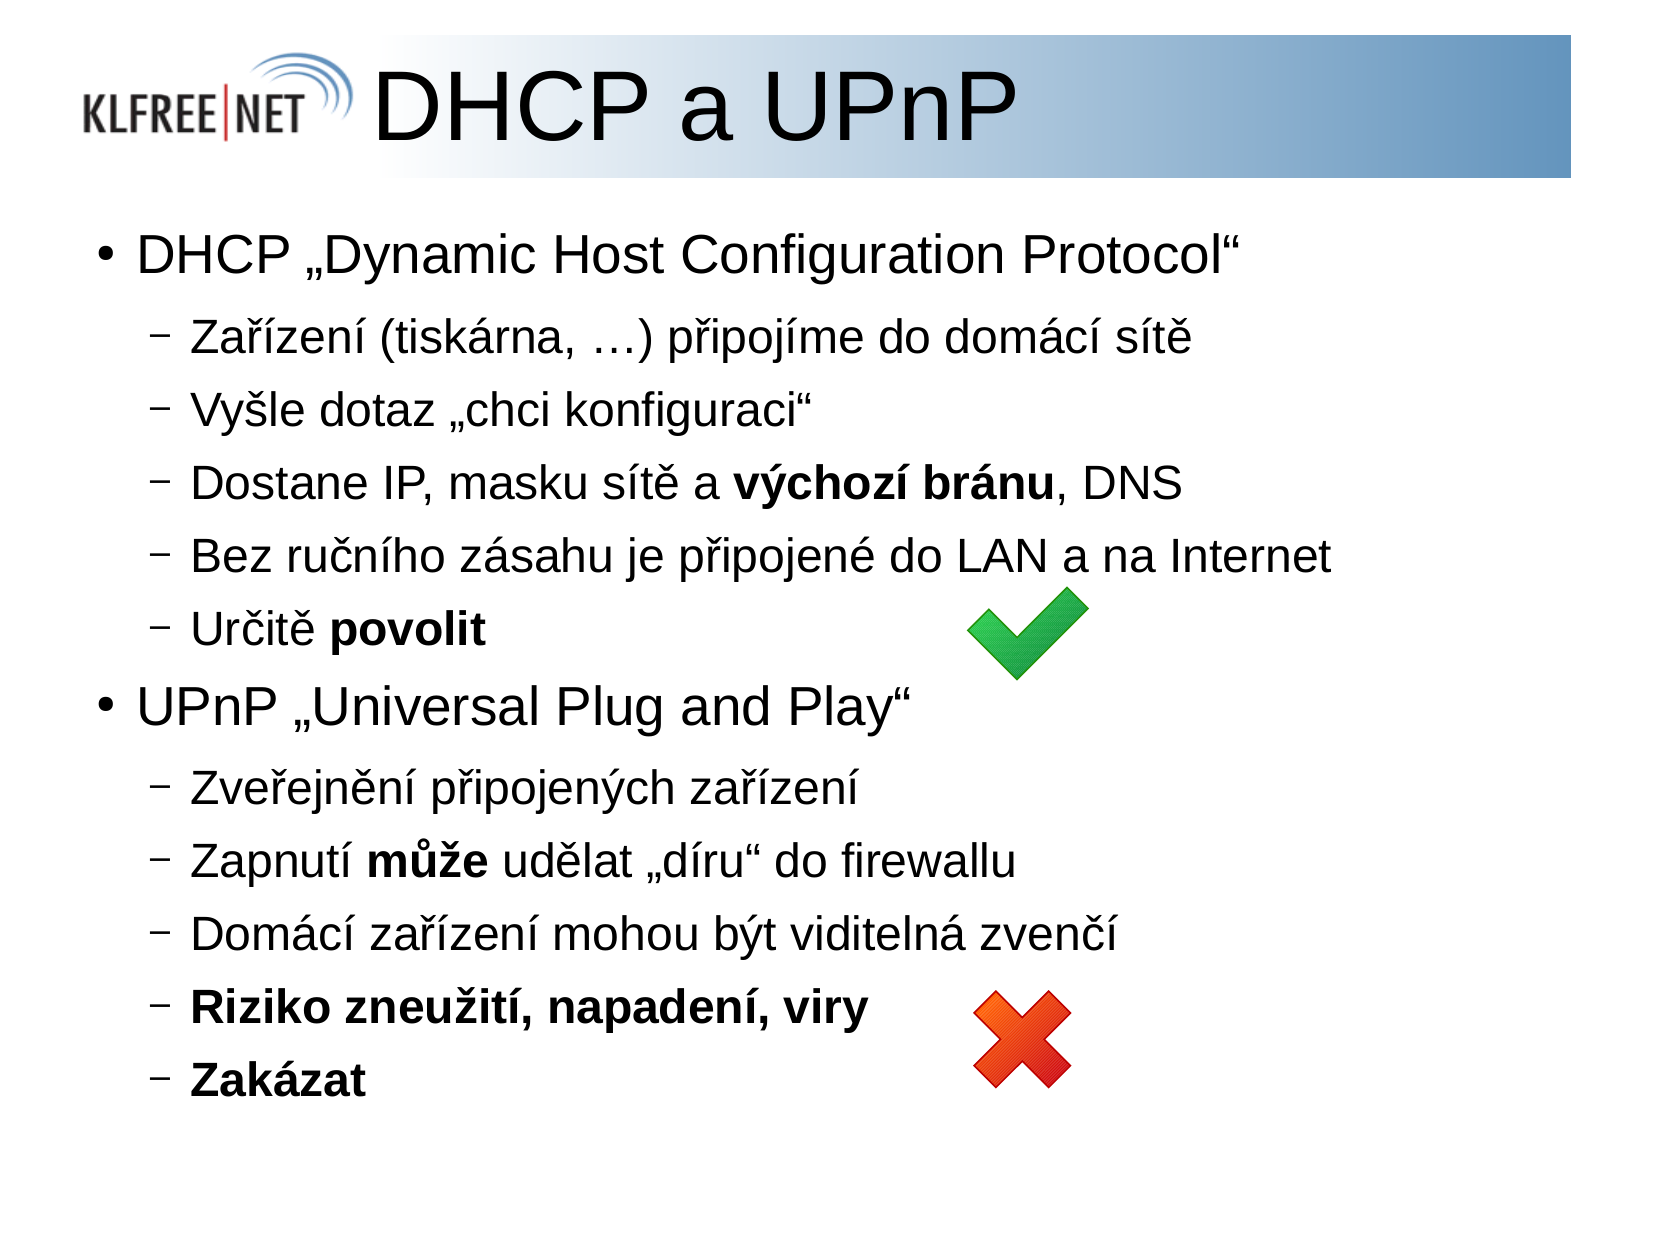

# DHCP a UPnP
DHCP „Dynamic Host Configuration Protocol“
Zařízení (tiskárna, …) připojíme do domácí sítě
Vyšle dotaz „chci konfiguraci“
Dostane IP, masku sítě a výchozí bránu, DNS
Bez ručního zásahu je připojené do LAN a na Internet
Určitě povolit
UPnP „Universal Plug and Play“
Zveřejnění připojených zařízení
Zapnutí může udělat „díru“ do firewallu
Domácí zařízení mohou být viditelná zvenčí
Riziko zneužití, napadení, viry
Zakázat